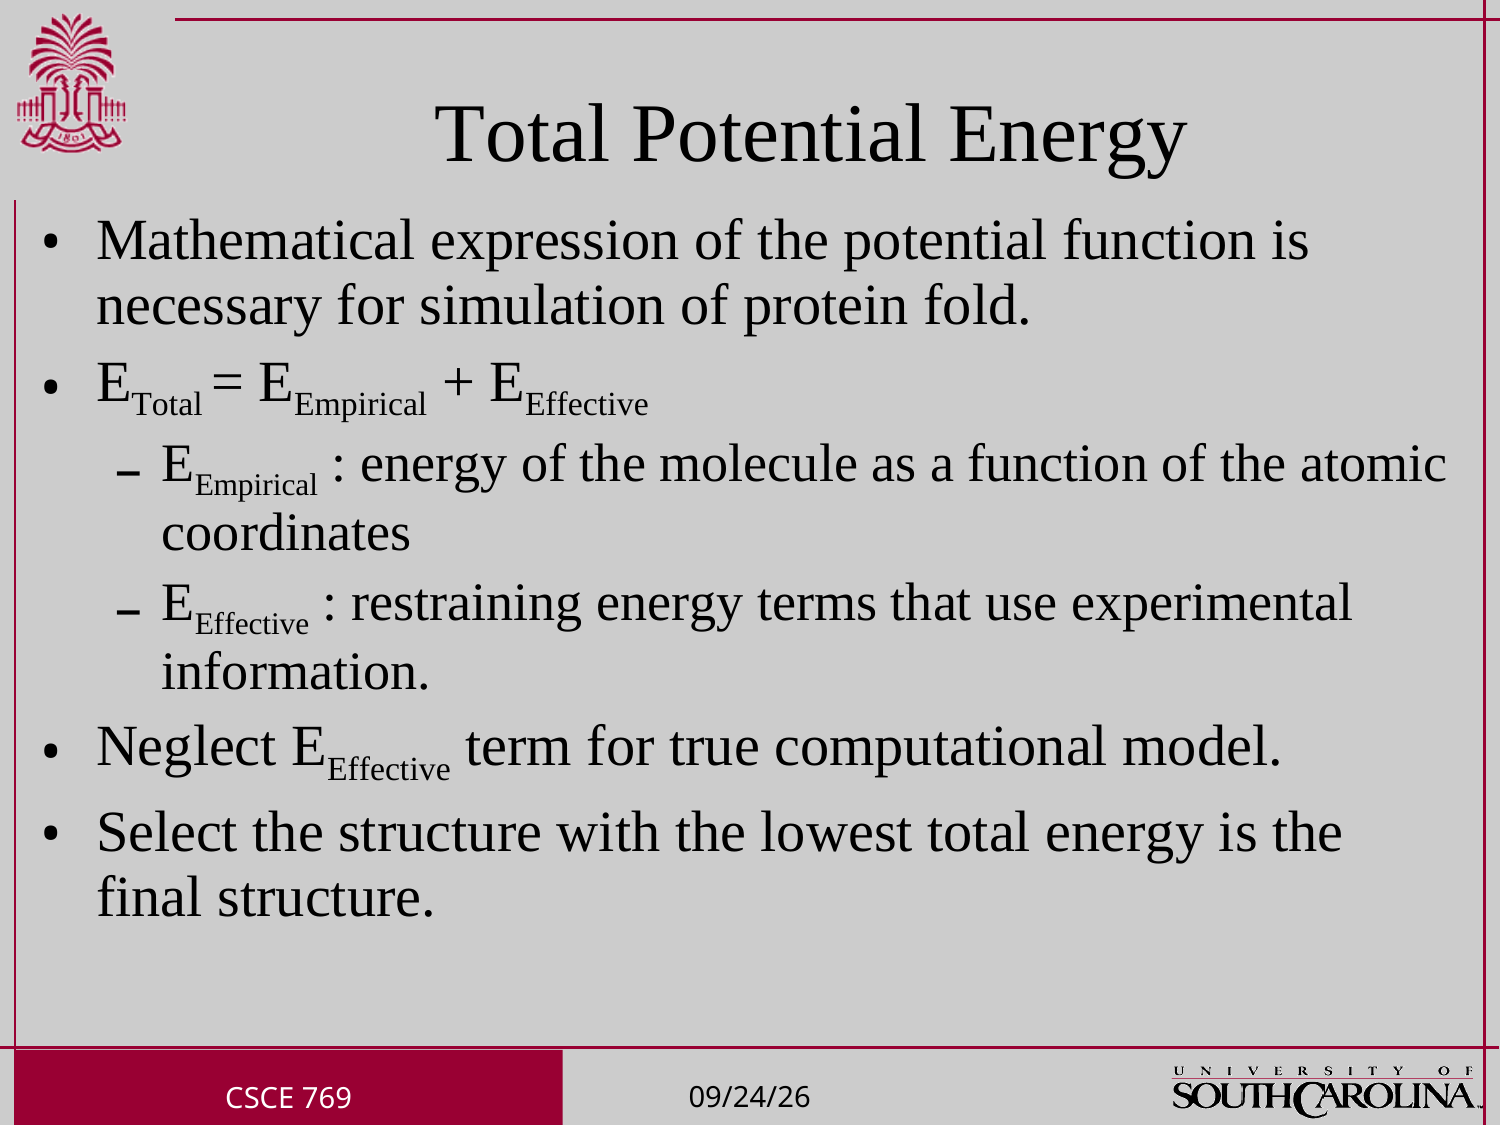

# Total Potential Energy
Mathematical expression of the potential function is necessary for simulation of protein fold.
ETotal = EEmpirical + EEffective
EEmpirical : energy of the molecule as a function of the atomic coordinates
EEffective : restraining energy terms that use experimental information.
Neglect EEffective term for true computational model.
Select the structure with the lowest total energy is the final structure.